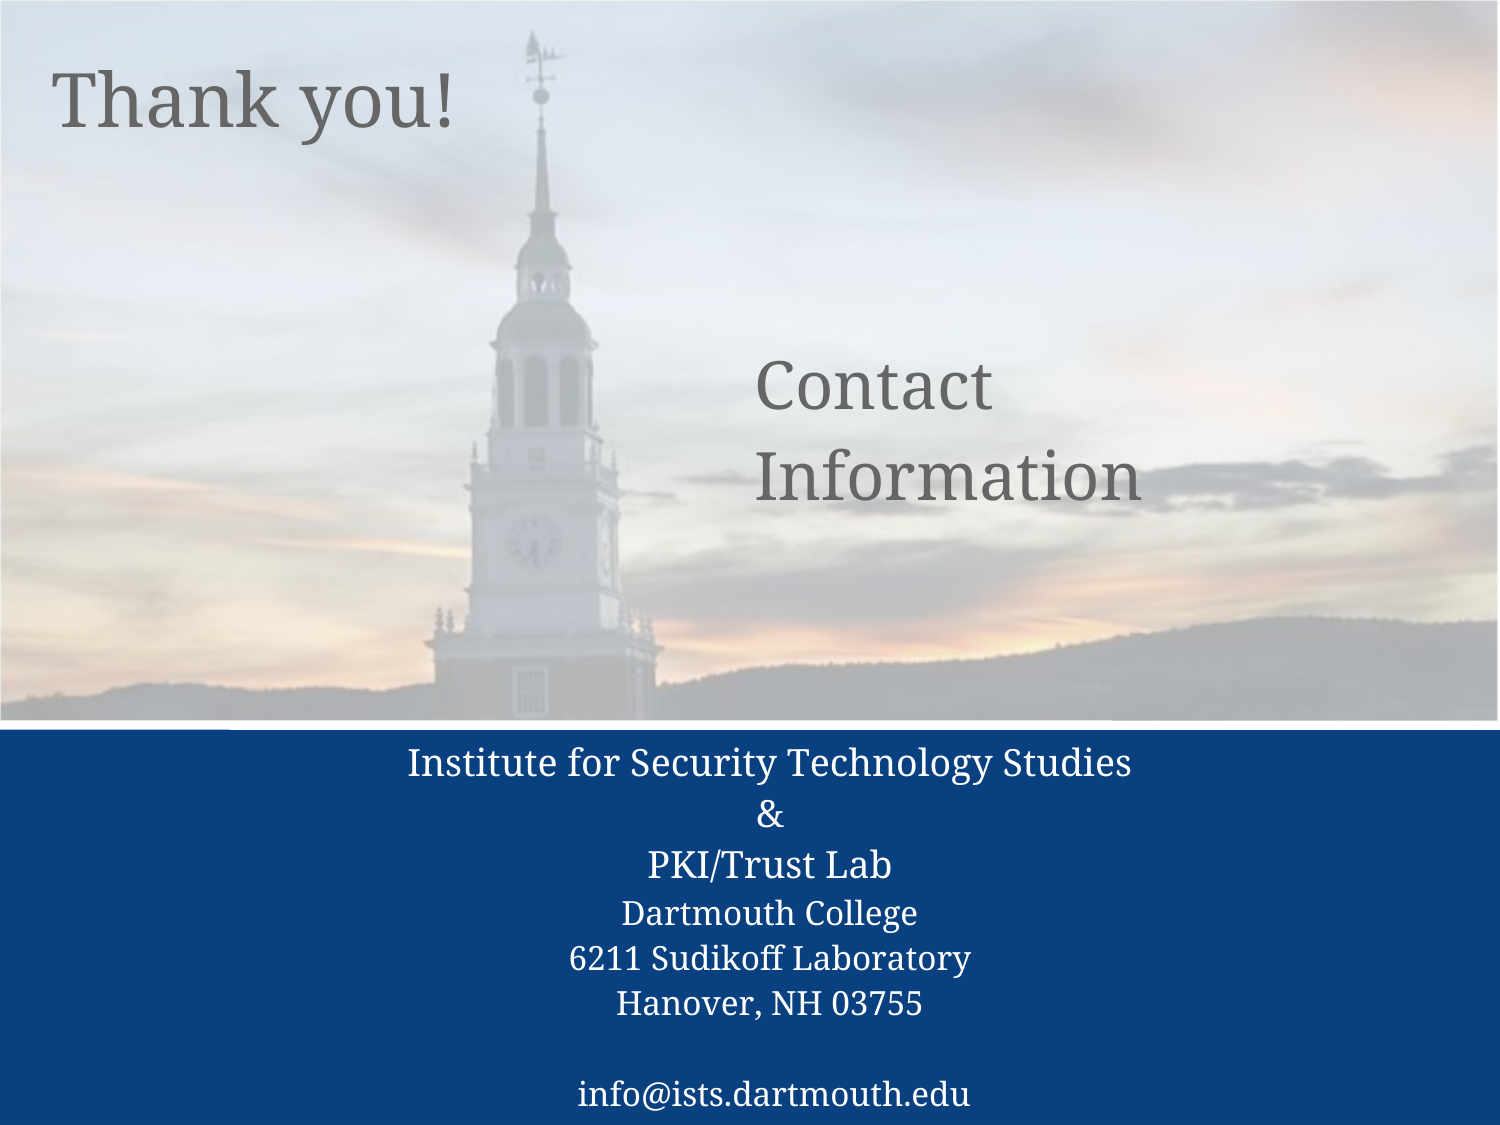

Thank you!
Contact
Information
Institute for Security Technology Studies
&
PKI/Trust Lab
Dartmouth College
6211 Sudikoff Laboratory
Hanover, NH 03755
 info@ists.dartmouth.edu